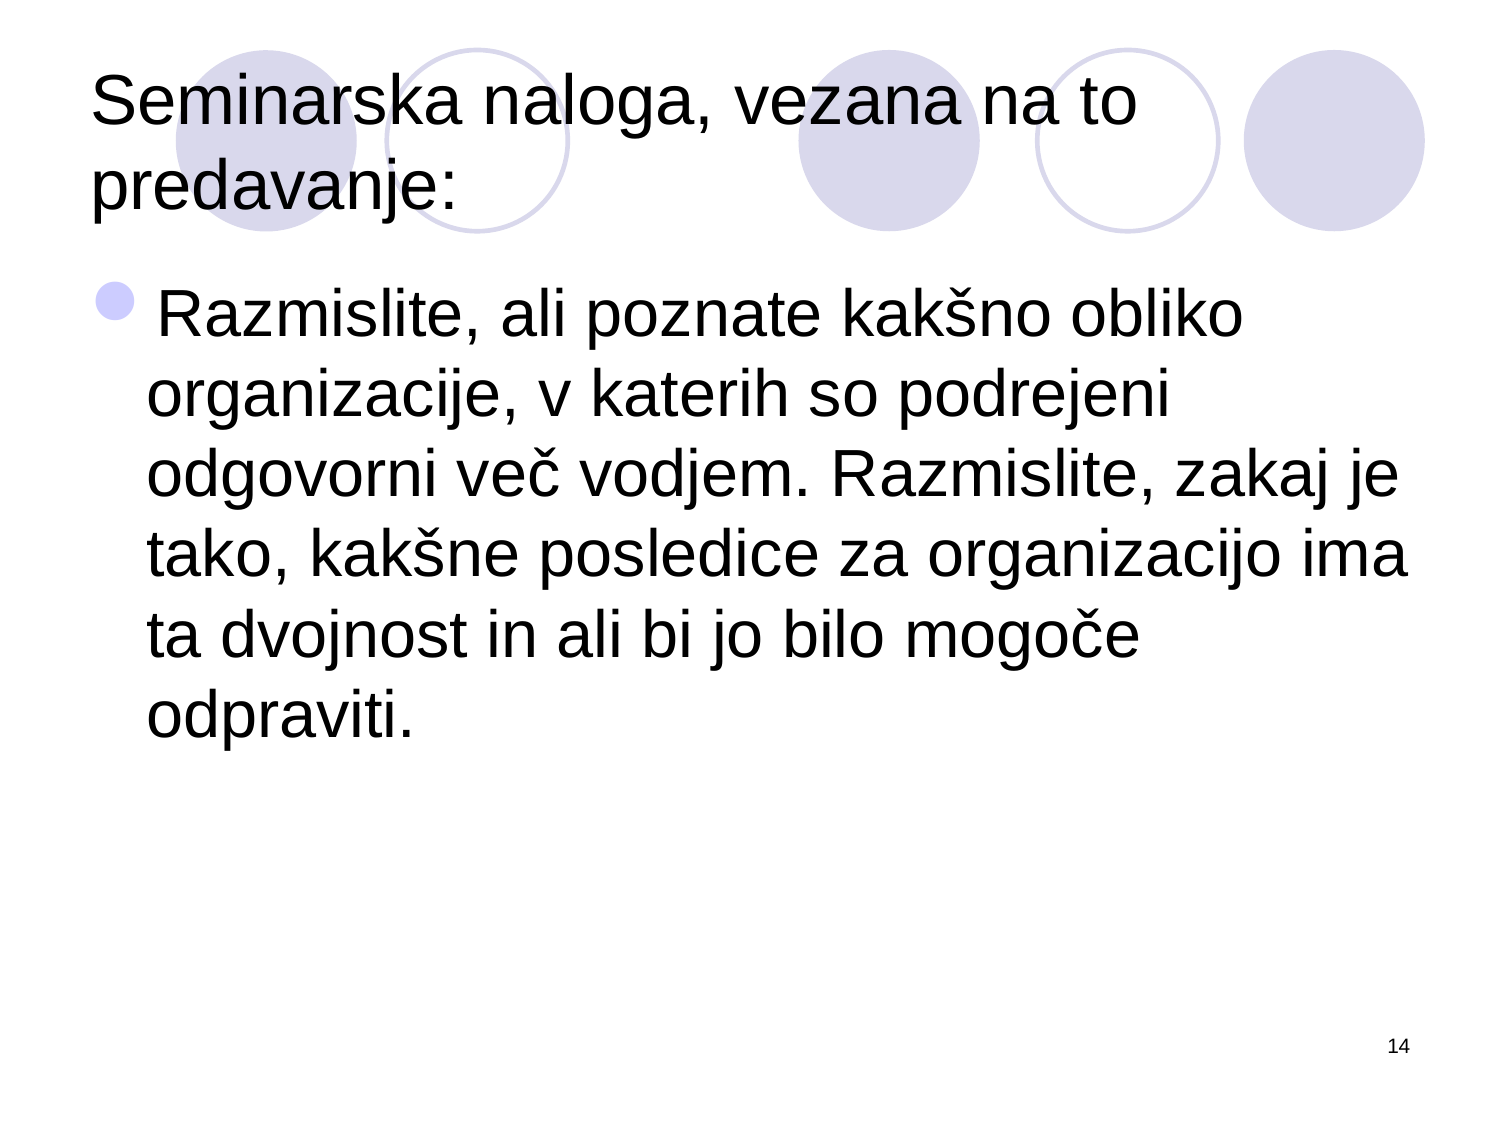

# Seminarska naloga, vezana na to predavanje:
Razmislite, ali poznate kakšno obliko organizacije, v katerih so podrejeni odgovorni več vodjem. Razmislite, zakaj je tako, kakšne posledice za organizacijo ima ta dvojnost in ali bi jo bilo mogoče odpraviti.